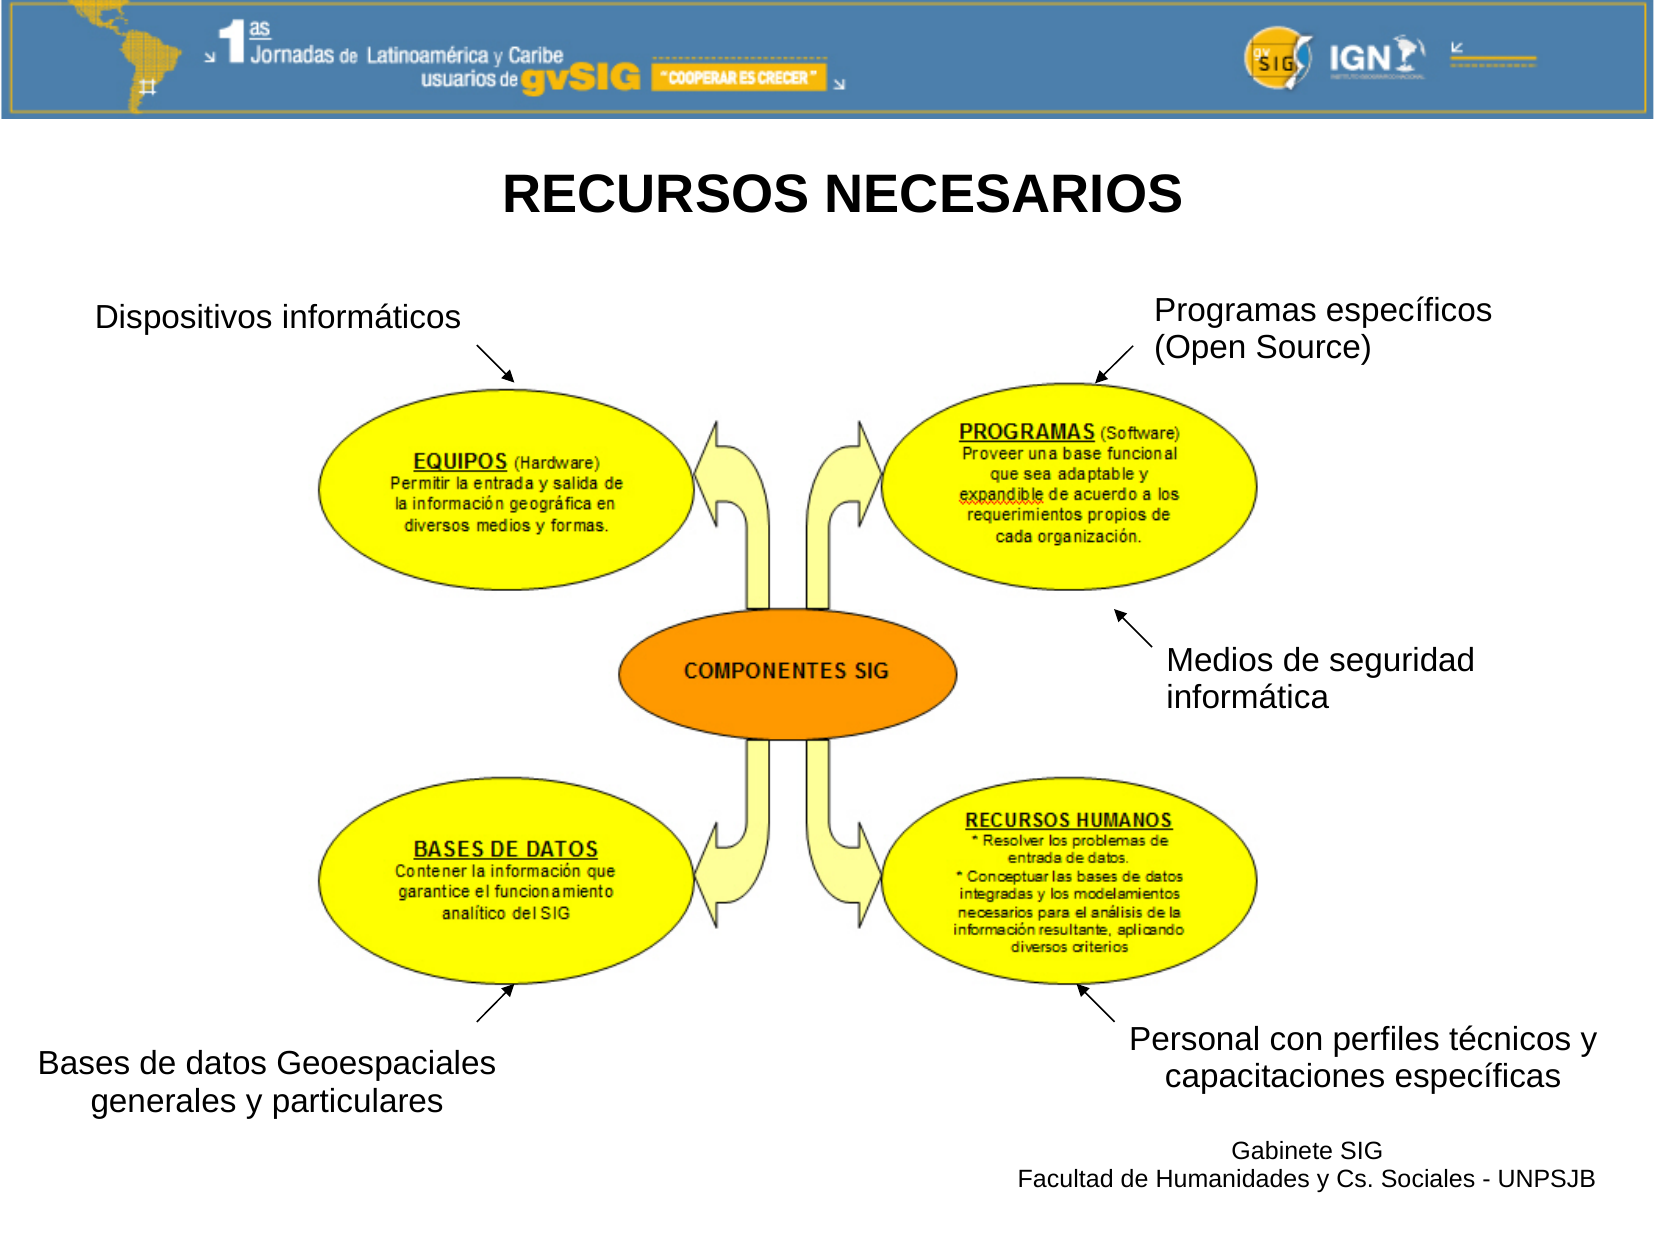

RECURSOS NECESARIOS
Programas específicos
(Open Source)
Dispositivos informáticos
Medios de seguridad
informática
Personal con perfiles técnicos y
capacitaciones específicas
Bases de datos Geoespaciales generales y particulares
Gabinete SIG
Facultad de Humanidades y Cs. Sociales - UNPSJB